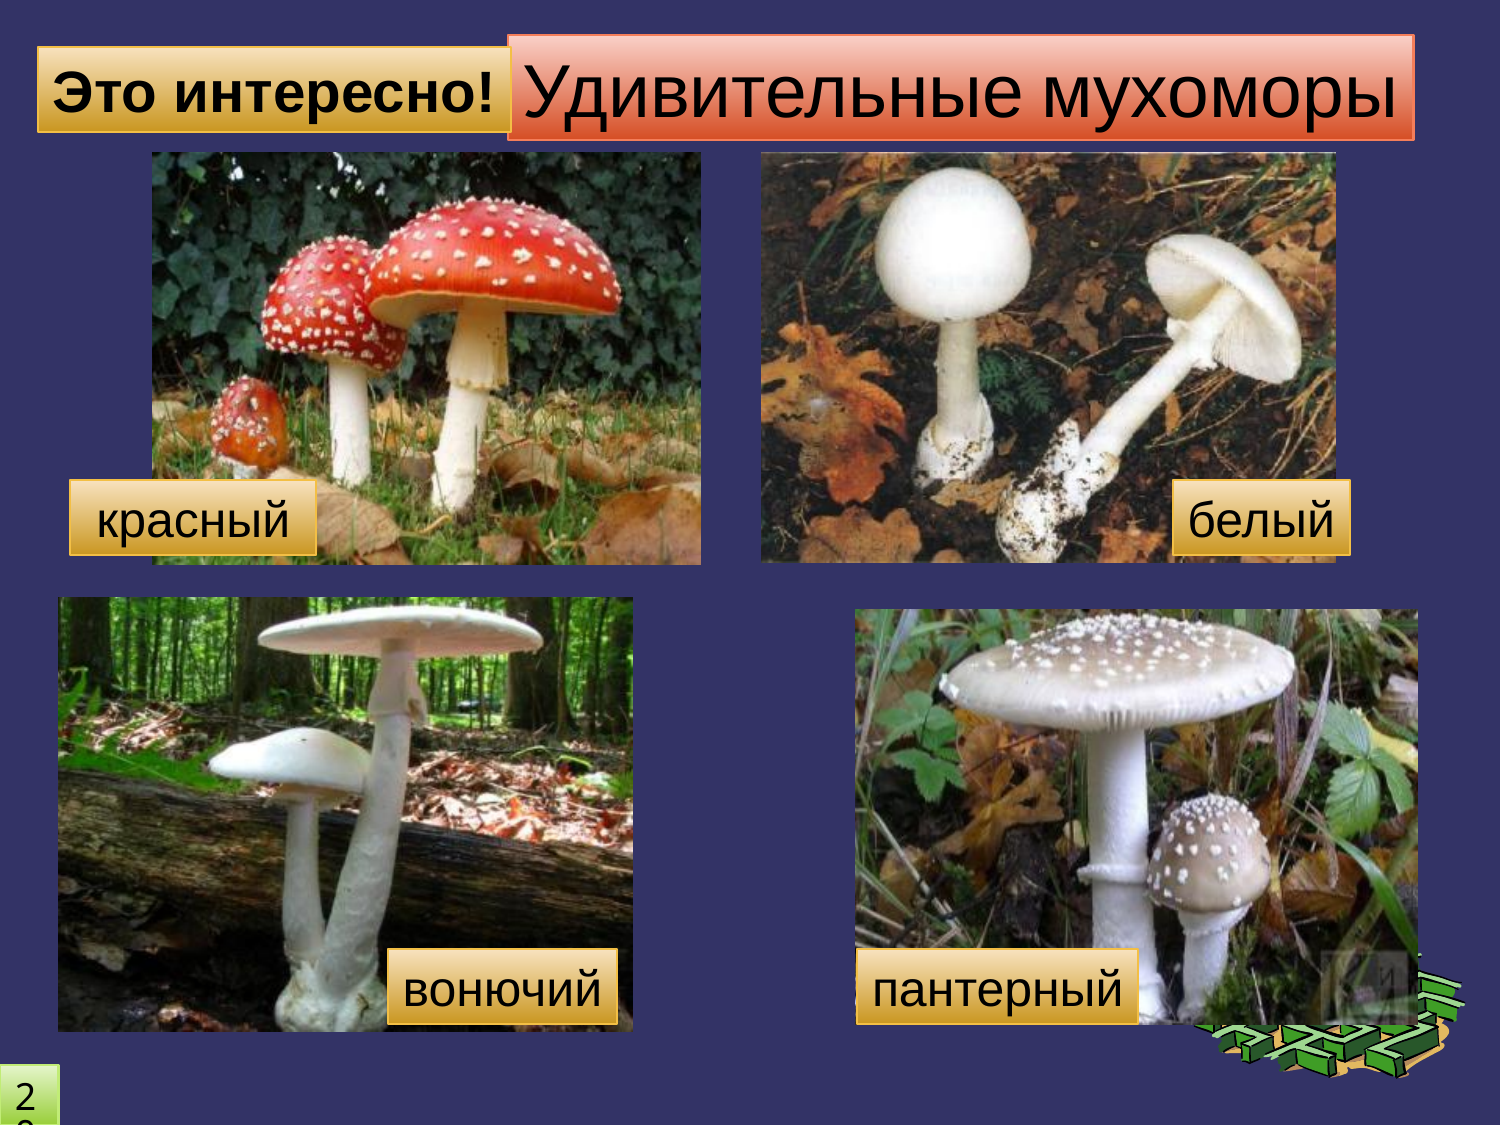

Удивительные мухоморы
Это интересно!
красный
белый
вонючий
пантерный